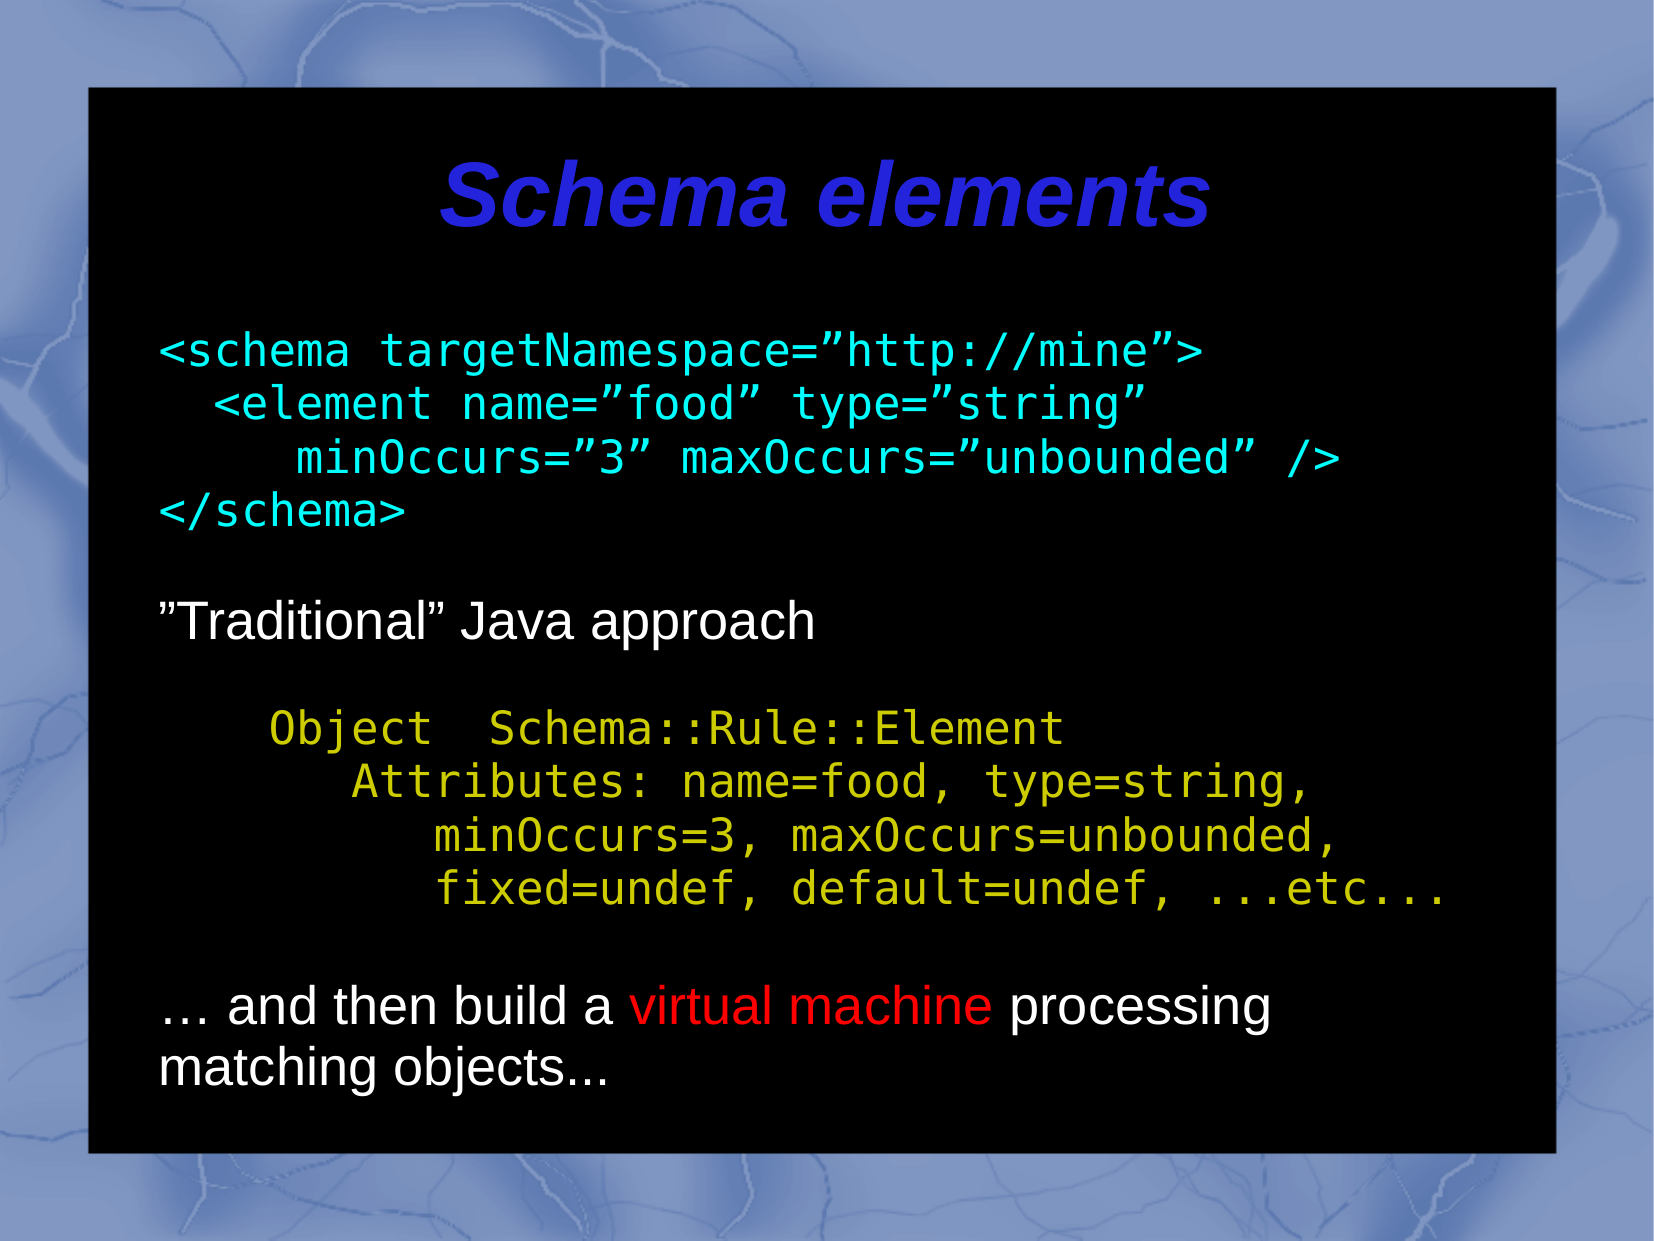

# Schema elements
<schema targetNamespace=”http://mine”>
 <element name=”food” type=”string”
 minOccurs=”3” maxOccurs=”unbounded” />
</schema>
”Traditional” Java approach
 Object Schema::Rule::Element
 Attributes: name=food, type=string,
 minOccurs=3, maxOccurs=unbounded,
 fixed=undef, default=undef, ...etc...
… and then build a virtual machine processing
matching objects...